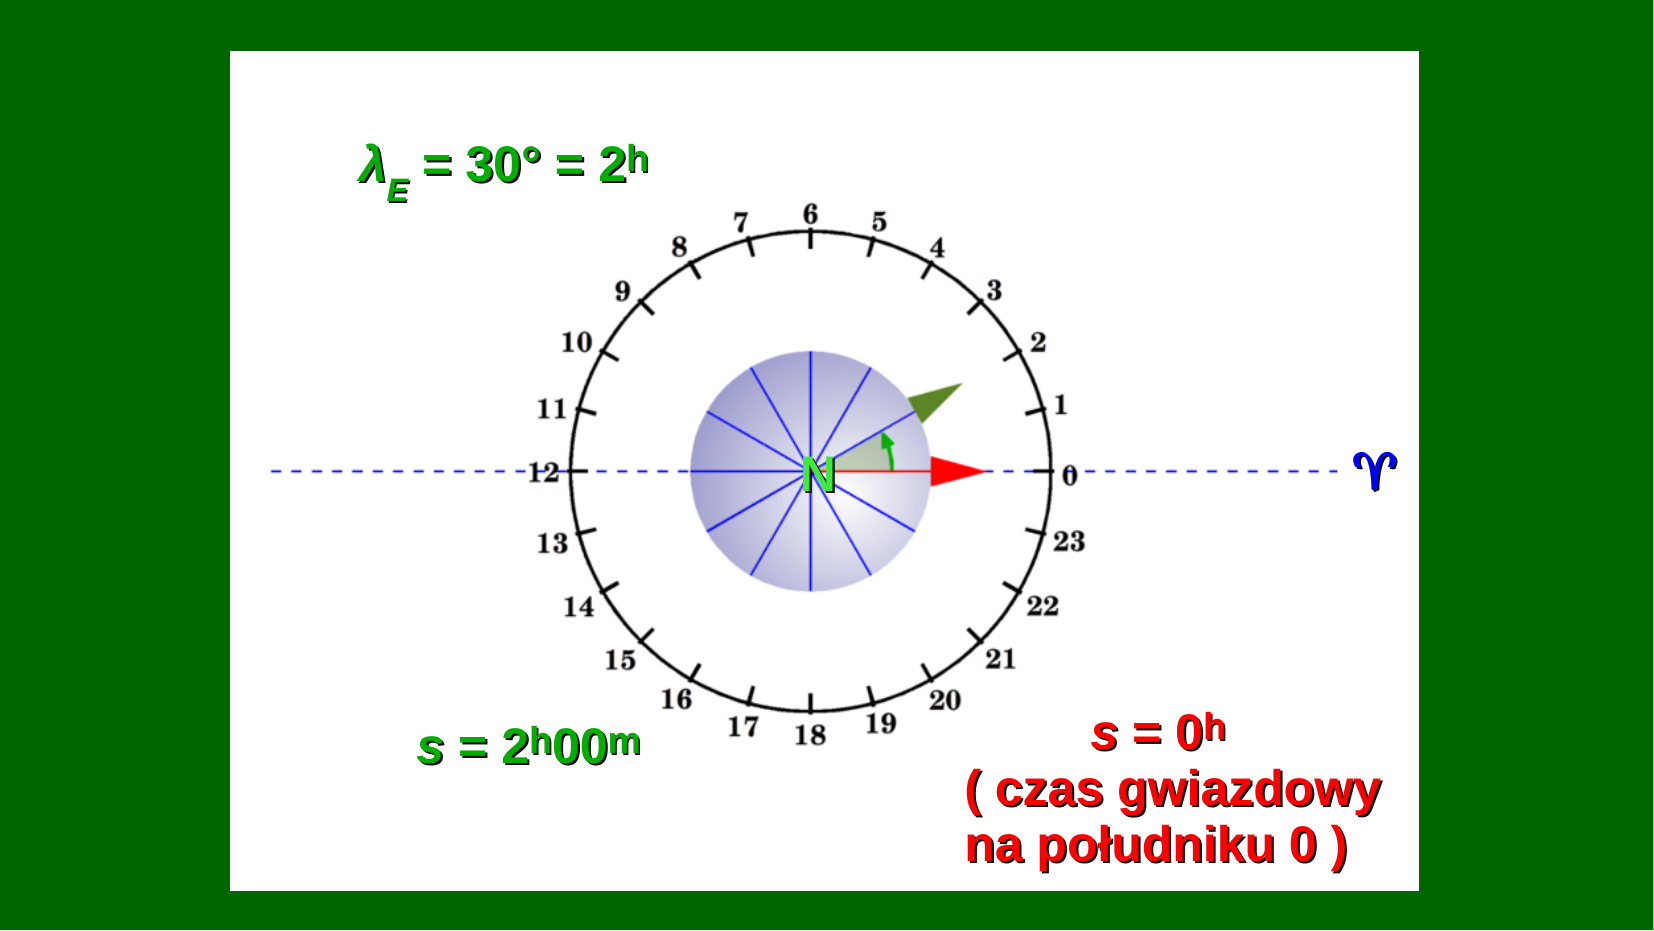

λE = 30° = 2h
♈
N
 s = 0h
( czas gwiazdowy
na południku 0 )
s = 2h00m